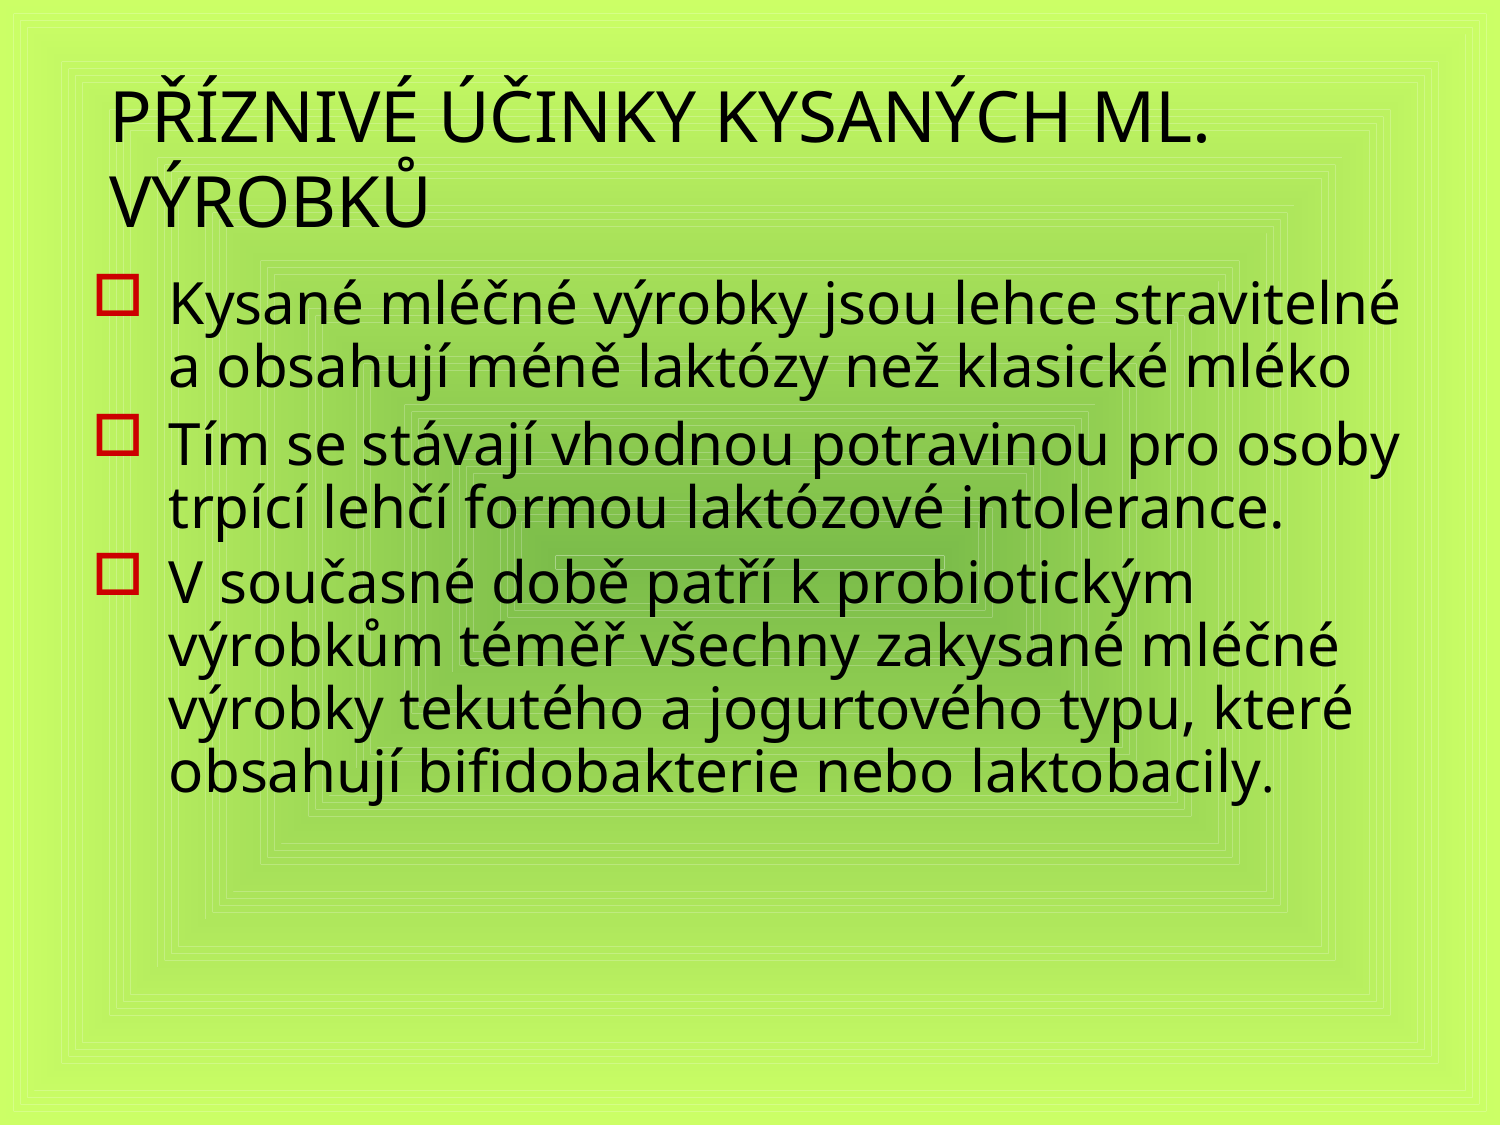

# PŘÍZNIVÉ ÚČINKY KYSANÝCH ML. VÝROBKŮ
Kysané mléčné výrobky jsou lehce stravitelné a obsahují méně laktózy než klasické mléko
Tím se stávají vhodnou potravinou pro osoby trpící lehčí formou laktózové intolerance.
V současné době patří k probiotickým výrobkům téměř všechny zakysané mléčné výrobky tekutého a jogurtového typu, které obsahují bifidobakterie nebo laktobacily.